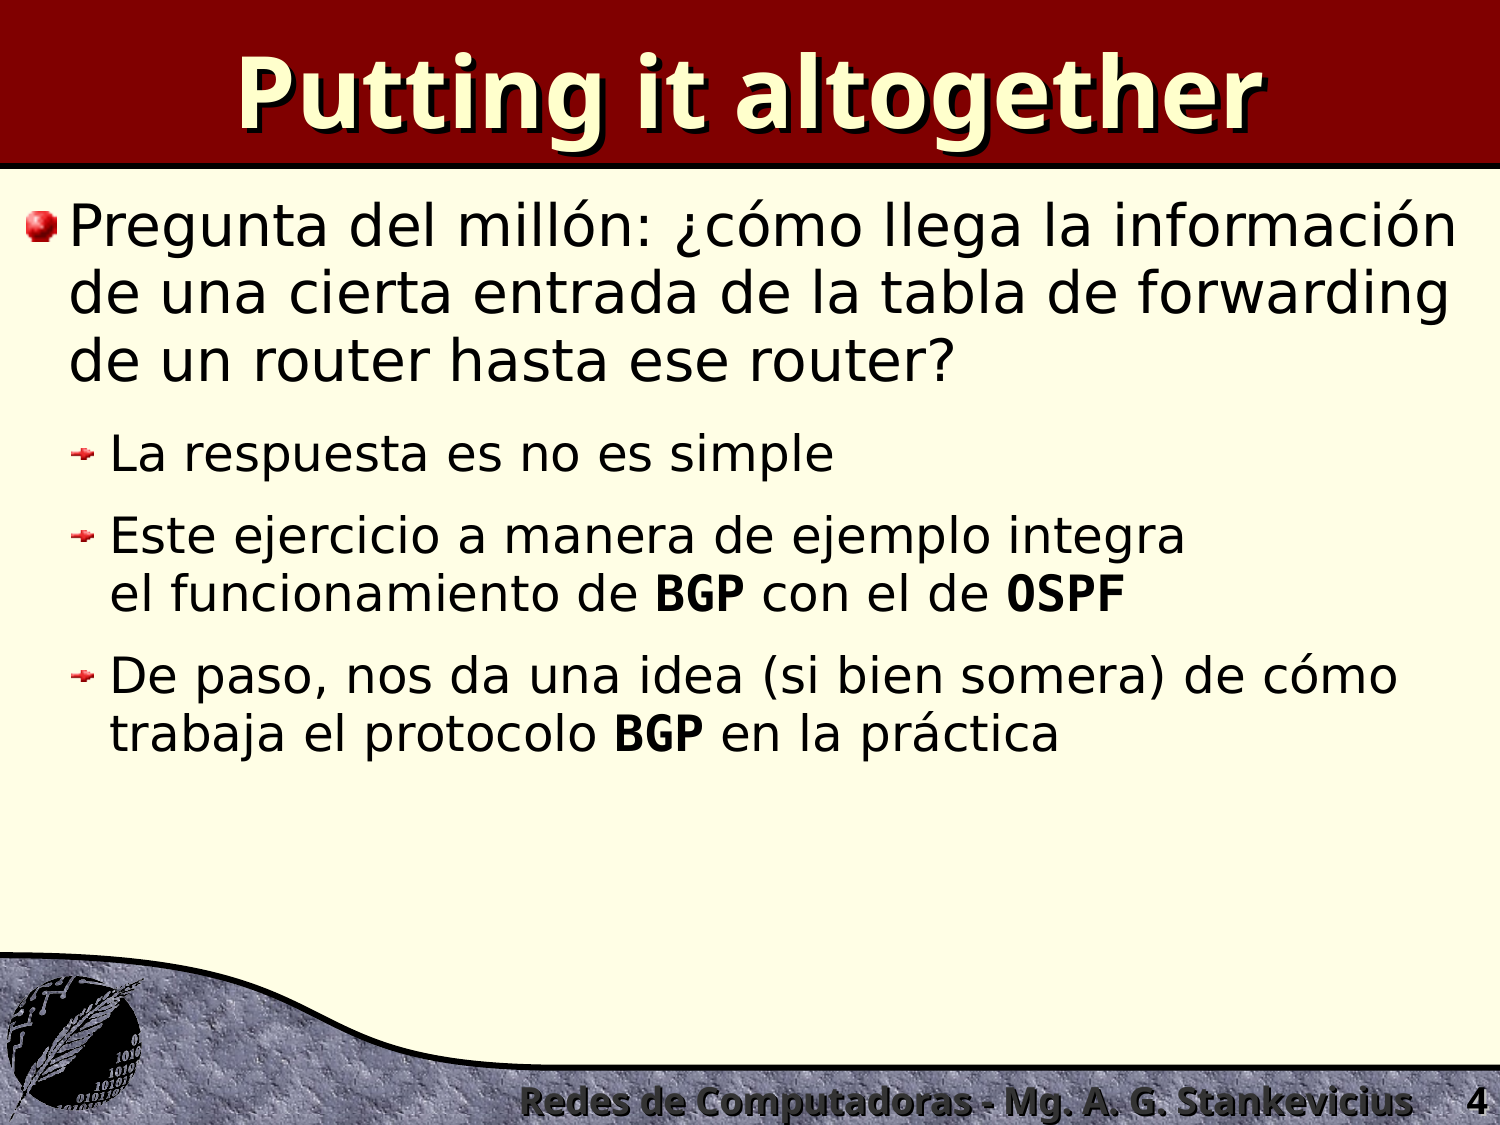

# Putting it altogether
Pregunta del millón: ¿cómo llega la información de una cierta entrada de la tabla de forwarding de un router hasta ese router?
La respuesta es no es simple
Este ejercicio a manera de ejemplo integra
el funcionamiento de BGP con el de OSPF
De paso, nos da una idea (si bien somera) de cómo trabaja el protocolo BGP en la práctica
4